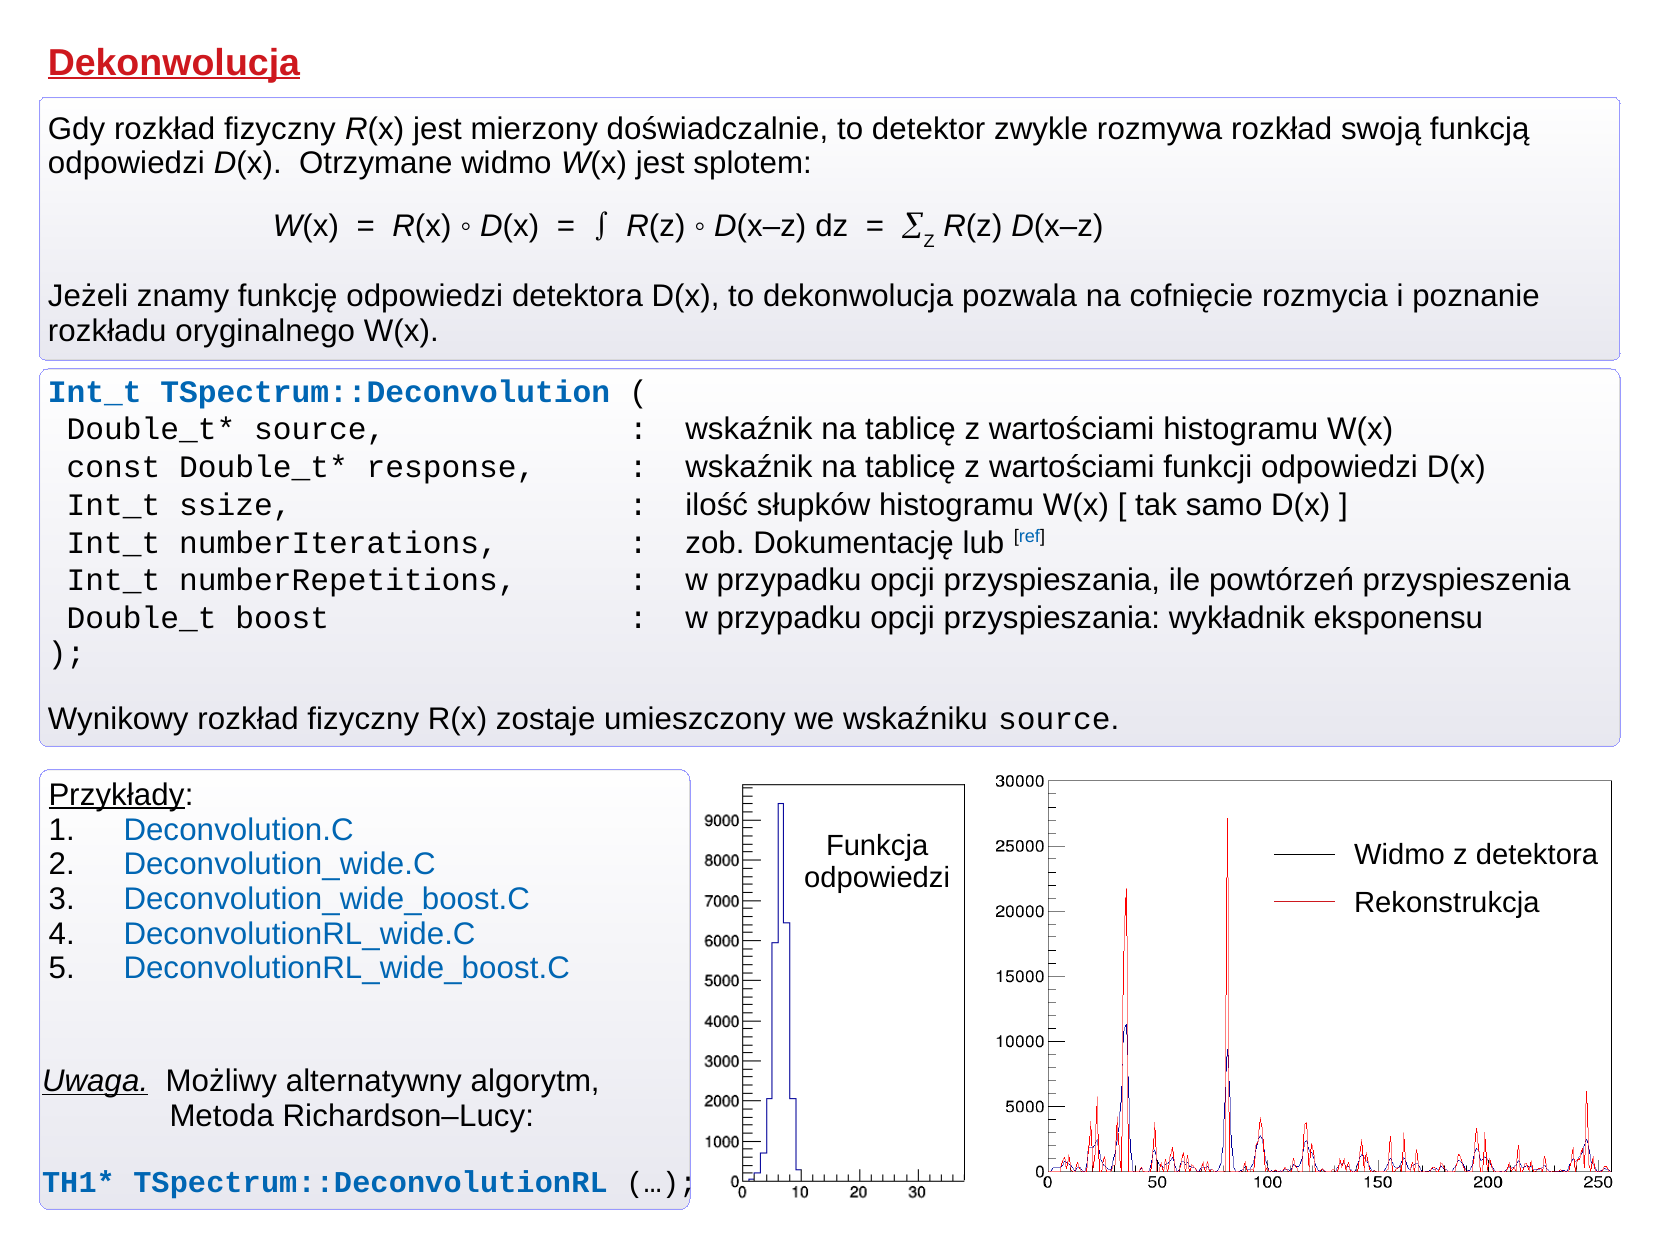

Dekonwolucja
Gdy rozkład fizyczny R(x) jest mierzony doświadczalnie, to detektor zwykle rozmywa rozkład swoją funkcją odpowiedzi D(x). Otrzymane widmo W(x) jest splotem:
			W(x) = R(x) ◦ D(x) =  R(z) ◦ D(x–z) dz = Z R(z) D(x–z)
Jeżeli znamy funkcję odpowiedzi detektora D(x), to dekonwolucja pozwala na cofnięcie rozmycia i poznanie rozkładu oryginalnego W(x).
Int_t TSpectrum::Deconvolution (
 Double_t* source, 		 : wskaźnik na tablicę z wartościami histogramu W(x)
 const Double_t* response, : wskaźnik na tablicę z wartościami funkcji odpowiedzi D(x)
 Int_t ssize, : ilość słupków histogramu W(x) [ tak samo D(x) ]
 Int_t numberIterations, : zob. Dokumentację lub [ref]
 Int_t numberRepetitions, : w przypadku opcji przyspieszania, ile powtórzeń przyspieszenia
 Double_t boost : w przypadku opcji przyspieszania: wykładnik eksponensu
);
Wynikowy rozkład fizyczny R(x) zostaje umieszczony we wskaźniku source.
Przykłady:
1. 	Deconvolution.C
2.	Deconvolution_wide.C
3.	Deconvolution_wide_boost.C
4.	DeconvolutionRL_wide.C
5.	DeconvolutionRL_wide_boost.C
Funkcja
odpowiedzi
Widmo z detektora
Rekonstrukcja
Uwaga. Możliwy alternatywny algorytm,
	 Metoda Richardson–Lucy:
TH1* TSpectrum::DeconvolutionRL (…);